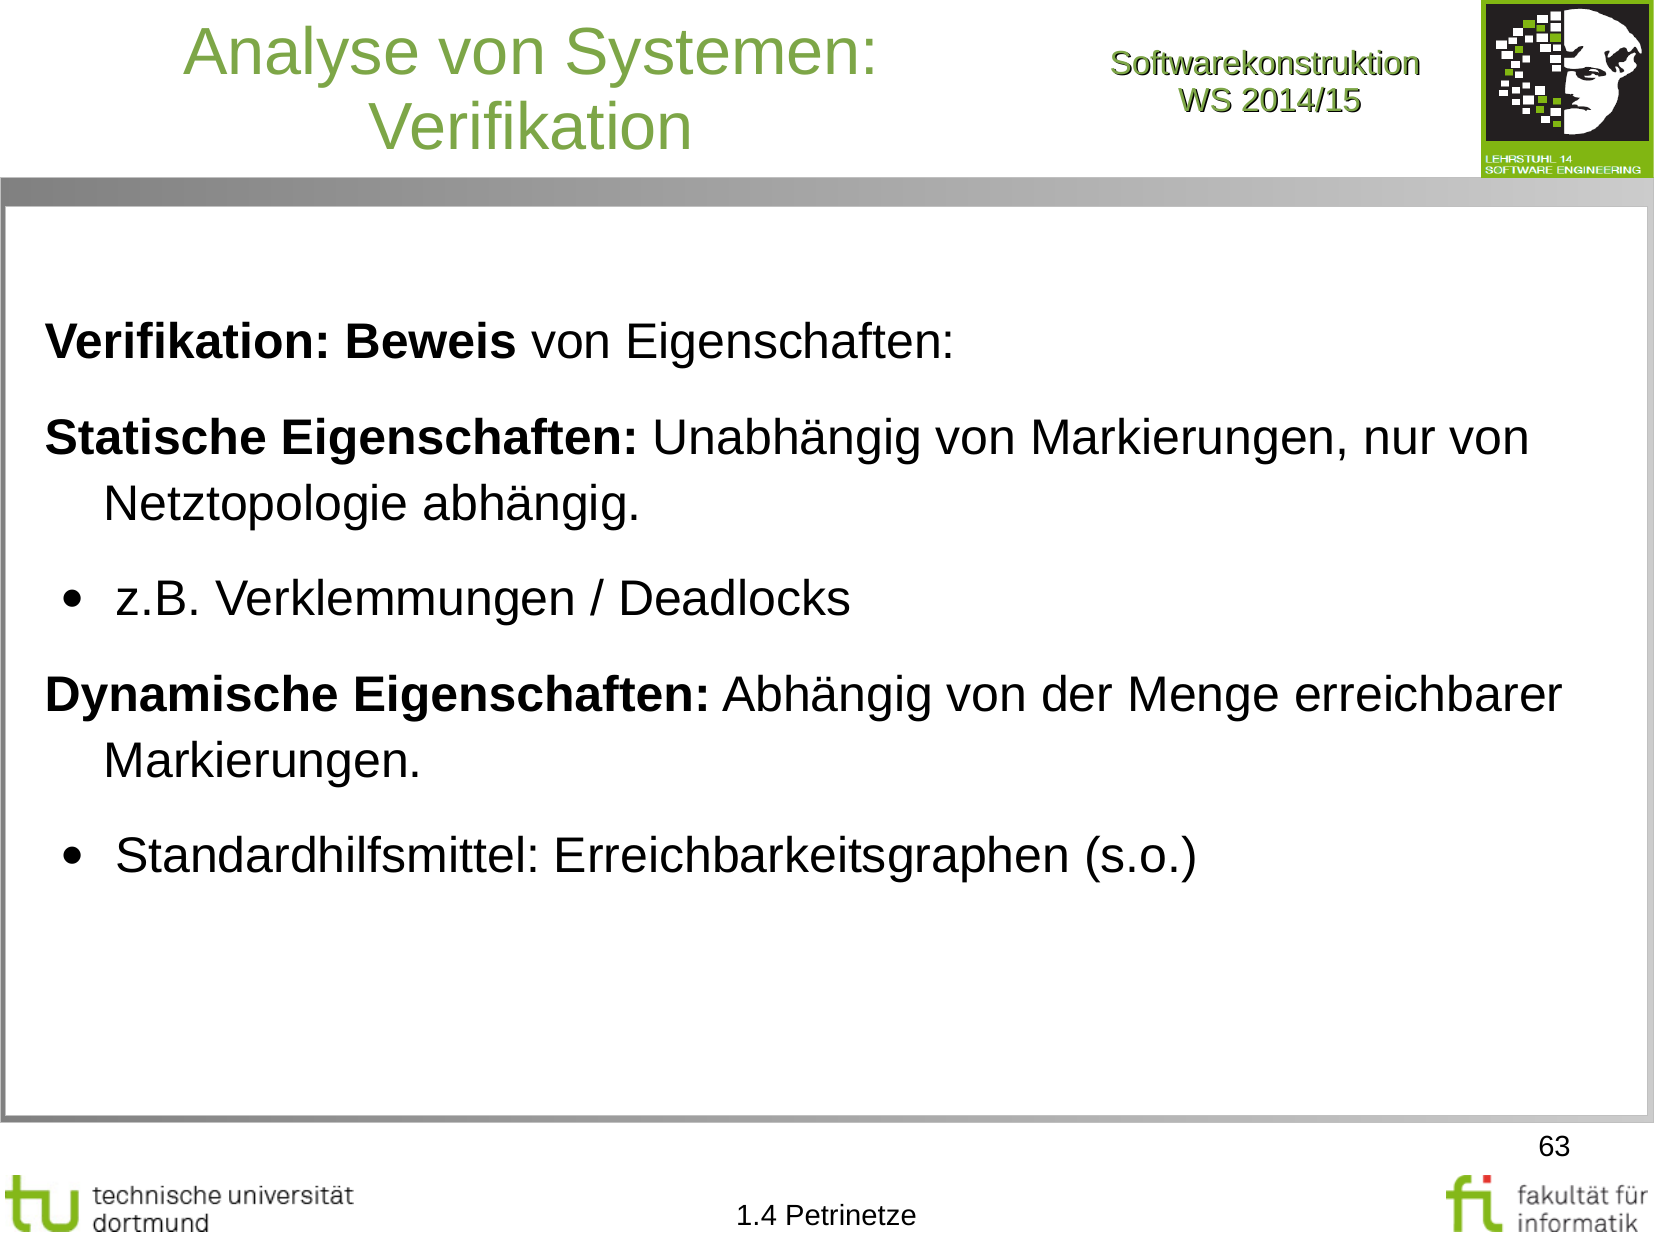

# Analyse von Systemen: Verifikation
Verifikation: Beweis von Eigenschaften:
Statische Eigenschaften: Unabhängig von Markierungen, nur von Netztopologie abhängig.
z.B. Verklemmungen / Deadlocks
Dynamische Eigenschaften: Abhängig von der Menge erreichbarer Markierungen.
Standardhilfsmittel: Erreichbarkeitsgraphen (s.o.)
63
1.4 Petrinetze